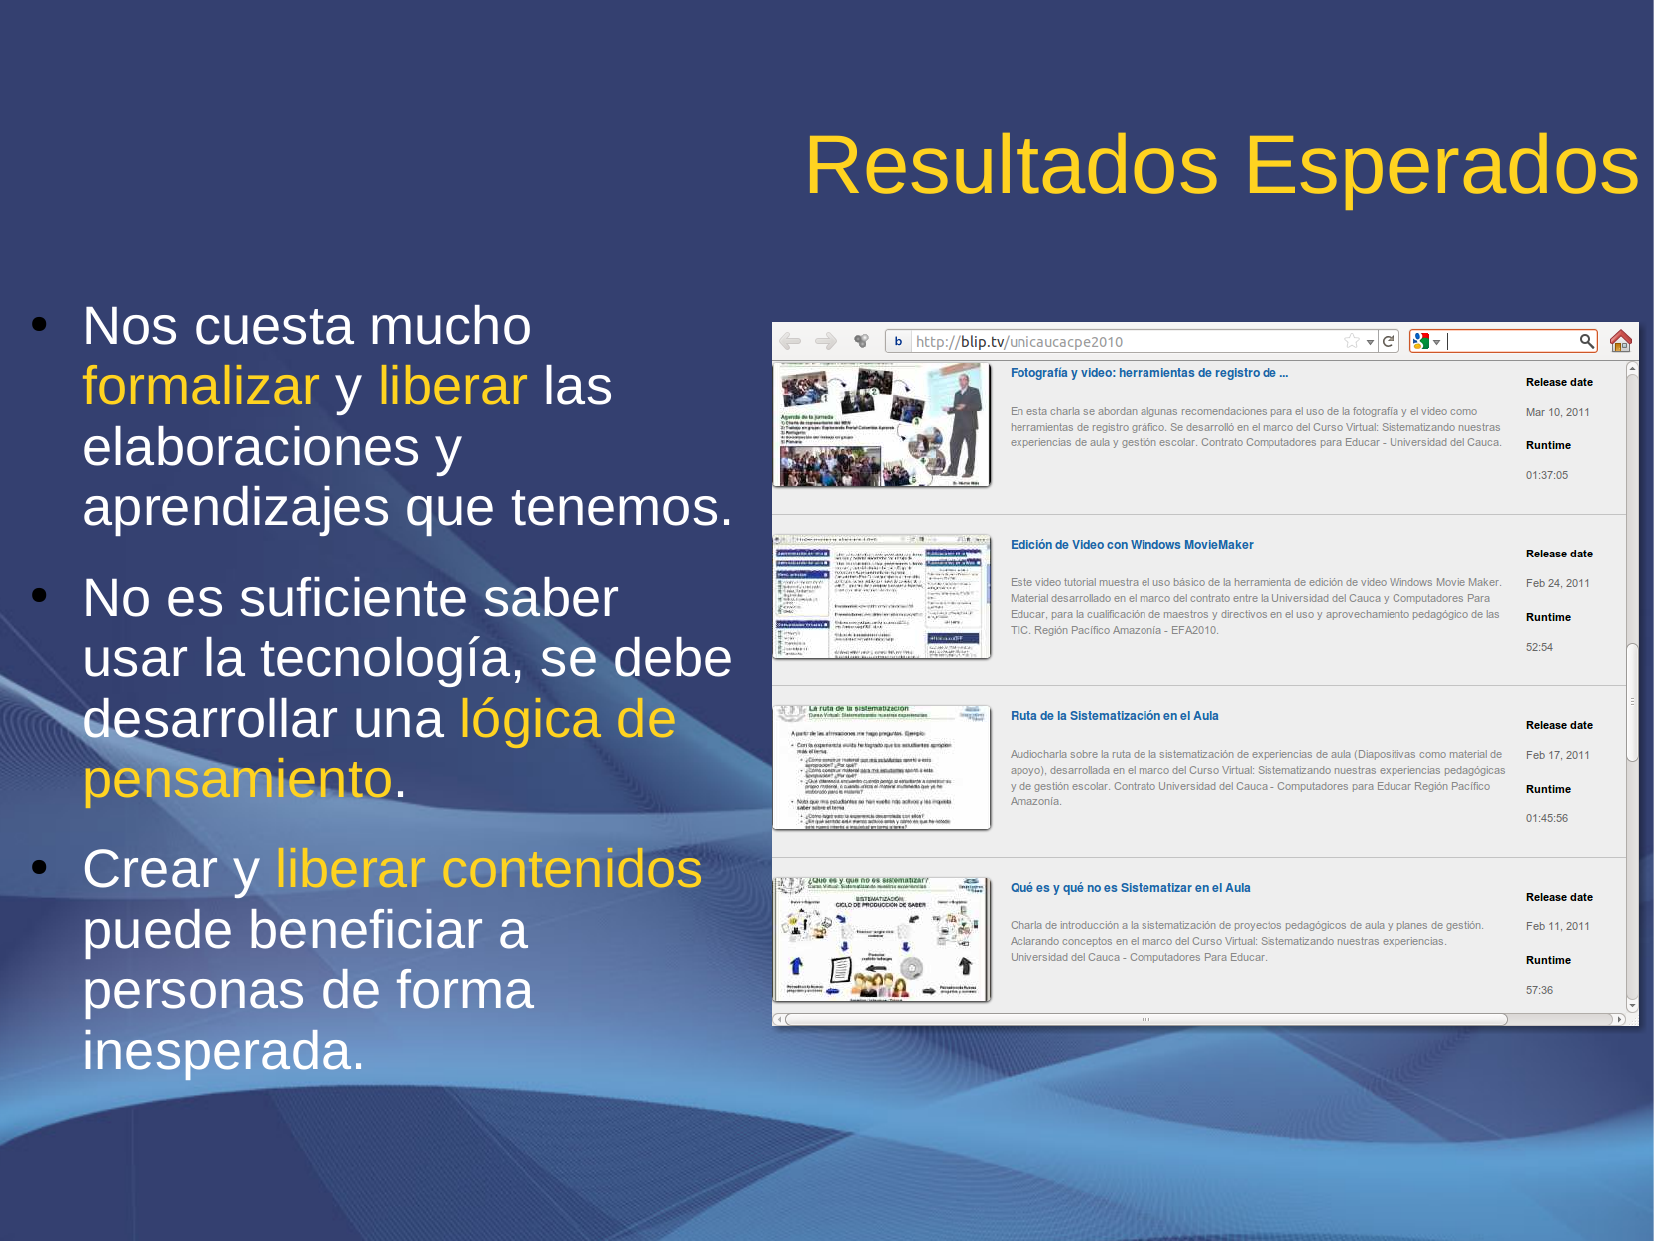

# Resultados Esperados
Nos cuesta mucho formalizar y liberar las elaboraciones y aprendizajes que tenemos.
No es suficiente saber usar la tecnología, se debe desarrollar una lógica de pensamiento.
Crear y liberar contenidos puede beneficiar a personas de forma inesperada.